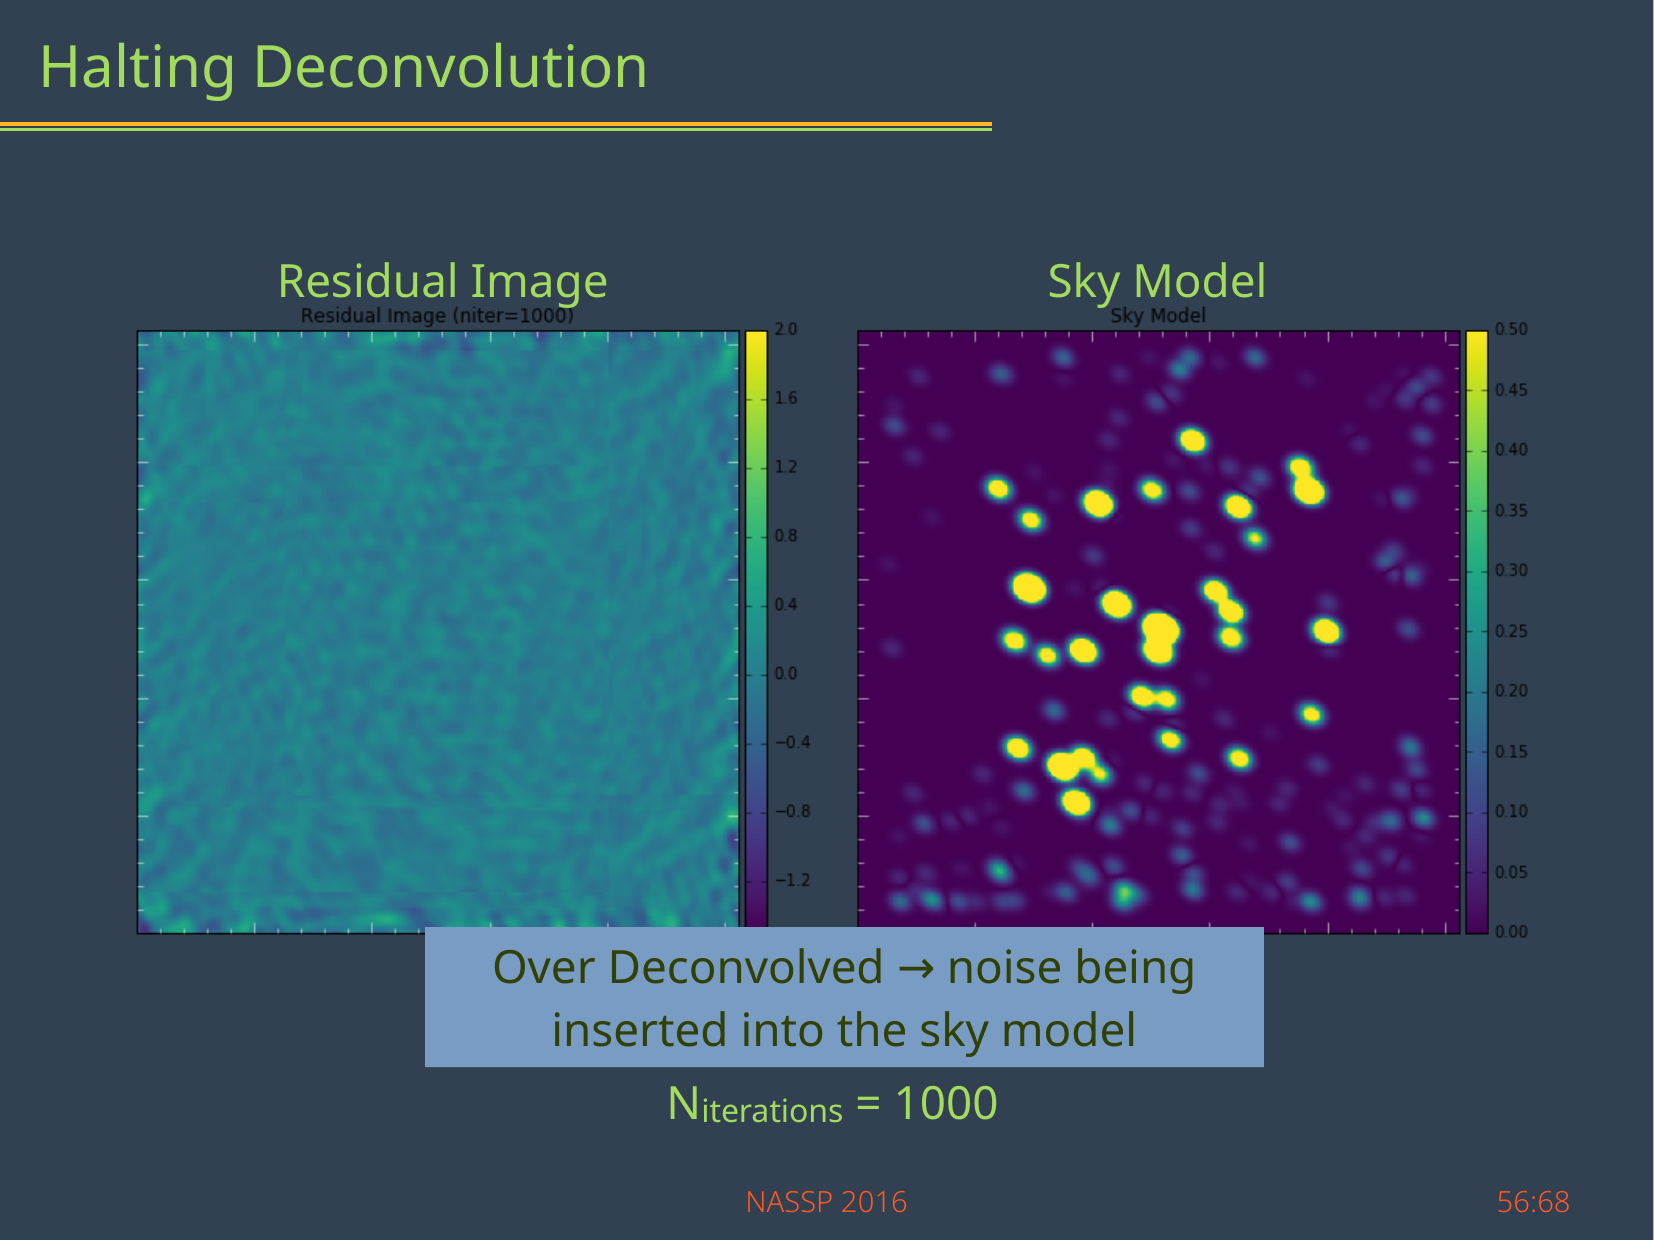

Halting Deconvolution
Residual Image
Sky Model
Over Deconvolved → noise being inserted into the sky model
Niterations = 1000
NASSP 2016
56